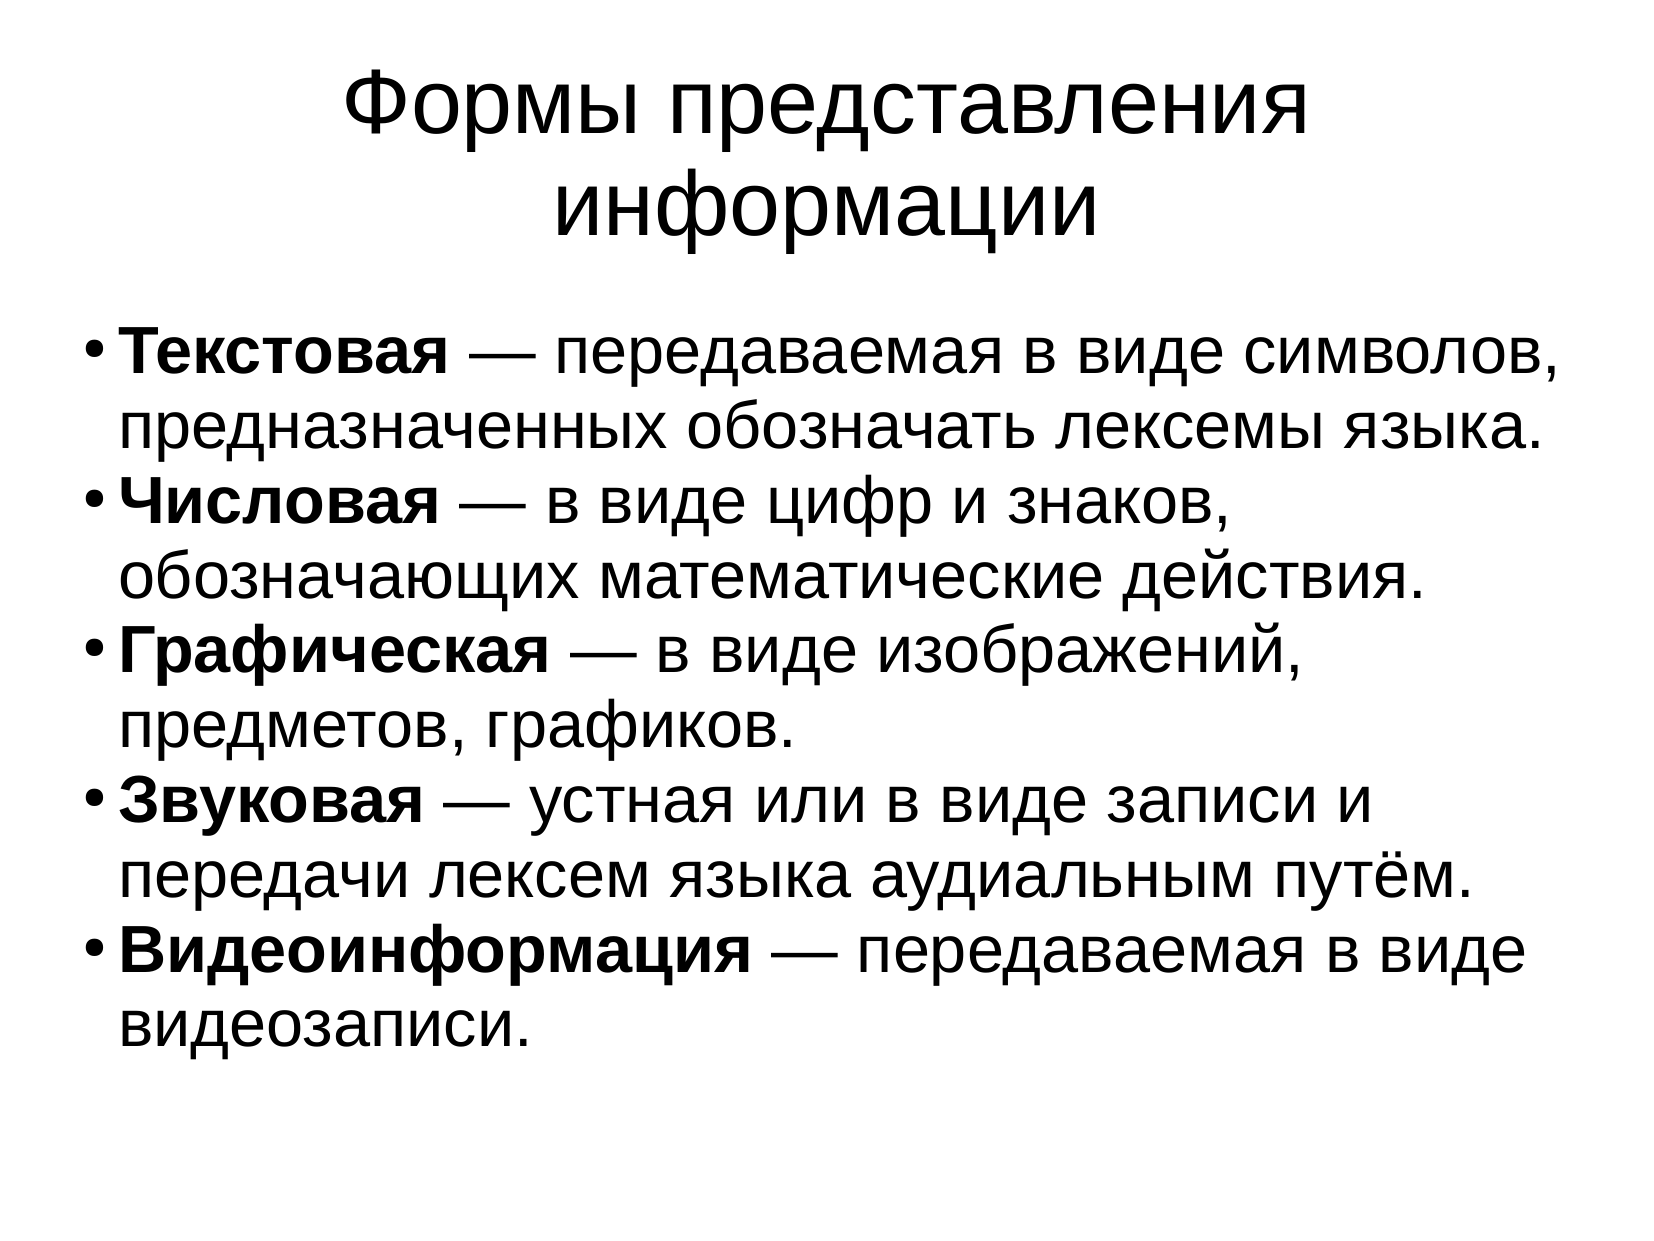

# Формы представления информации
Текстовая — передаваемая в виде символов, предназначенных обозначать лексемы языка.
Числовая — в виде цифр и знаков, обозначающих математические действия.
Графическая — в виде изображений, предметов, графиков.
Звуковая — устная или в виде записи и передачи лексем языка аудиальным путём.
Видеоинформация — передаваемая в виде видеозаписи.